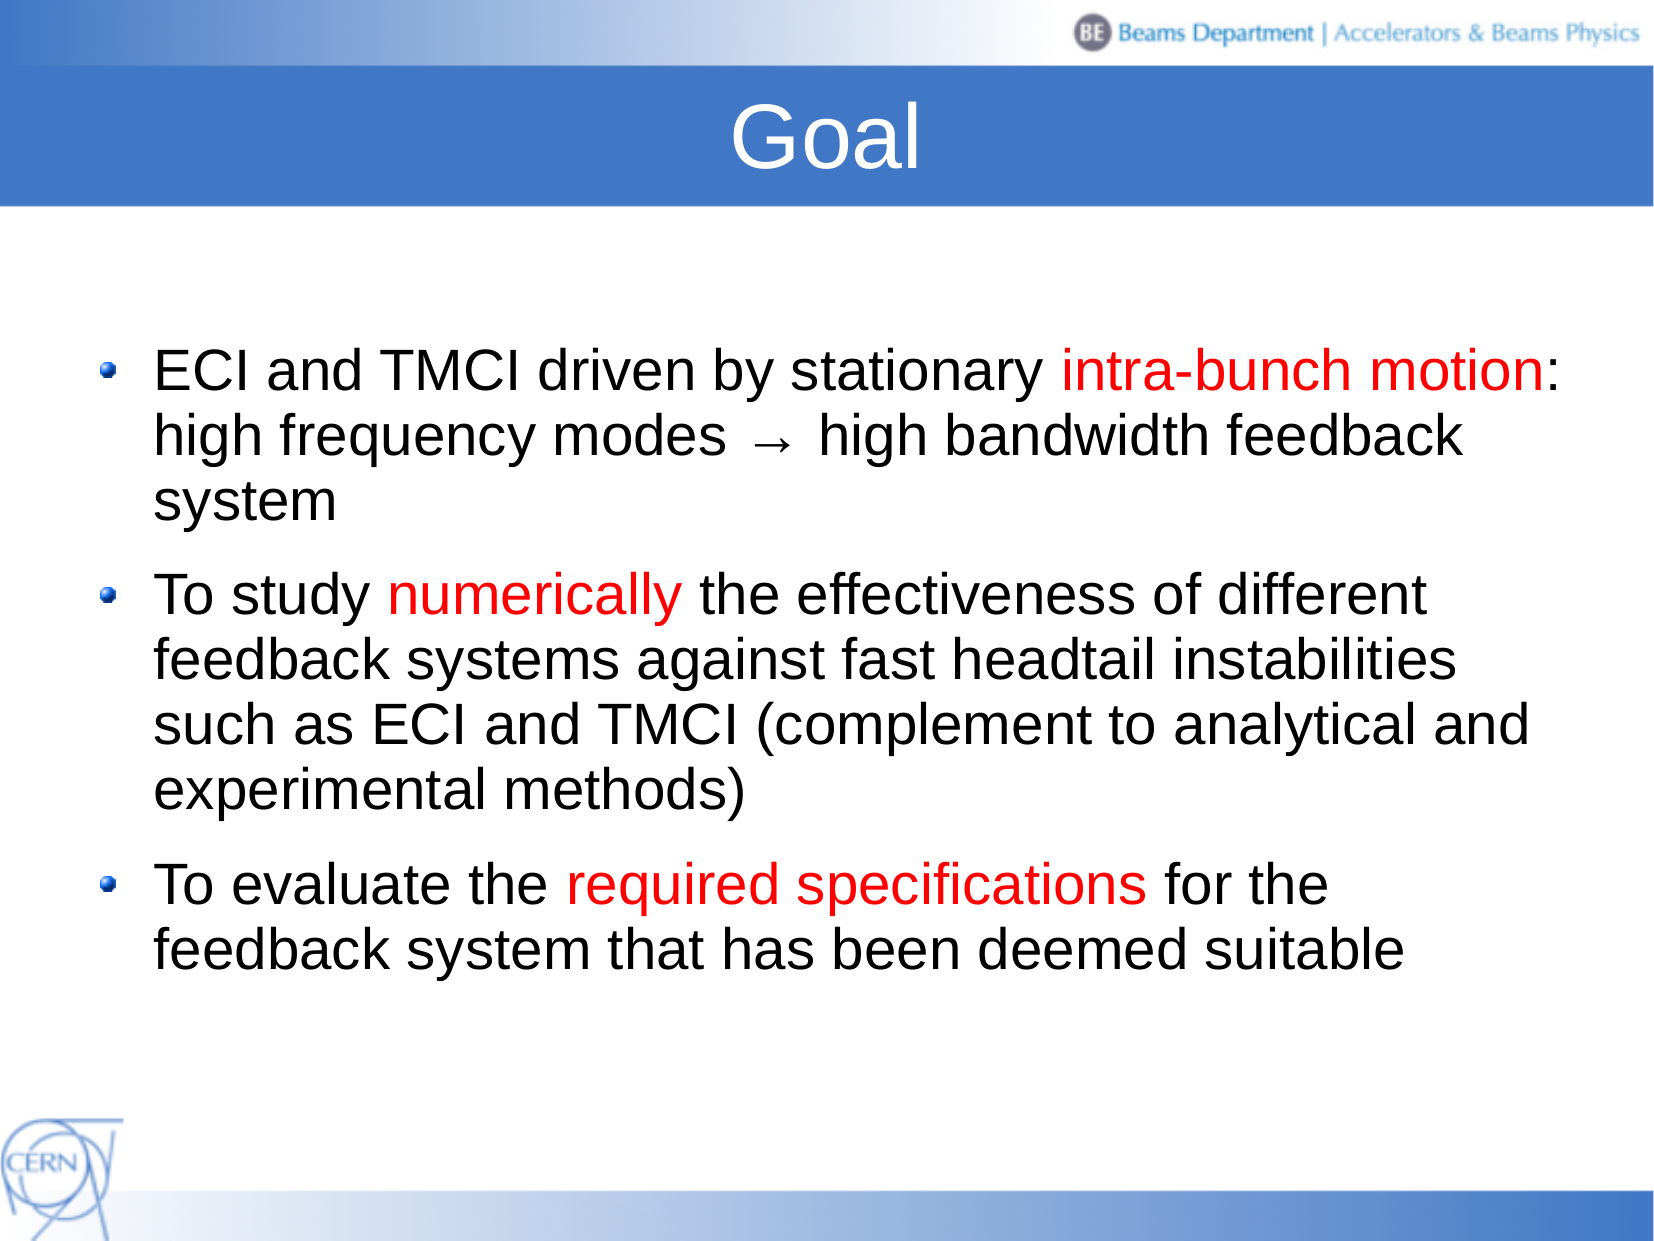

# Goal
ECI and TMCI driven by stationary intra-bunch motion:
high frequency modes → high bandwidth feedback system
To study numerically the effectiveness of different feedback systems against fast headtail instabilities such as ECI and TMCI (complement to analytical and experimental methods)
To evaluate the required specifications for the feedback system that has been deemed suitable